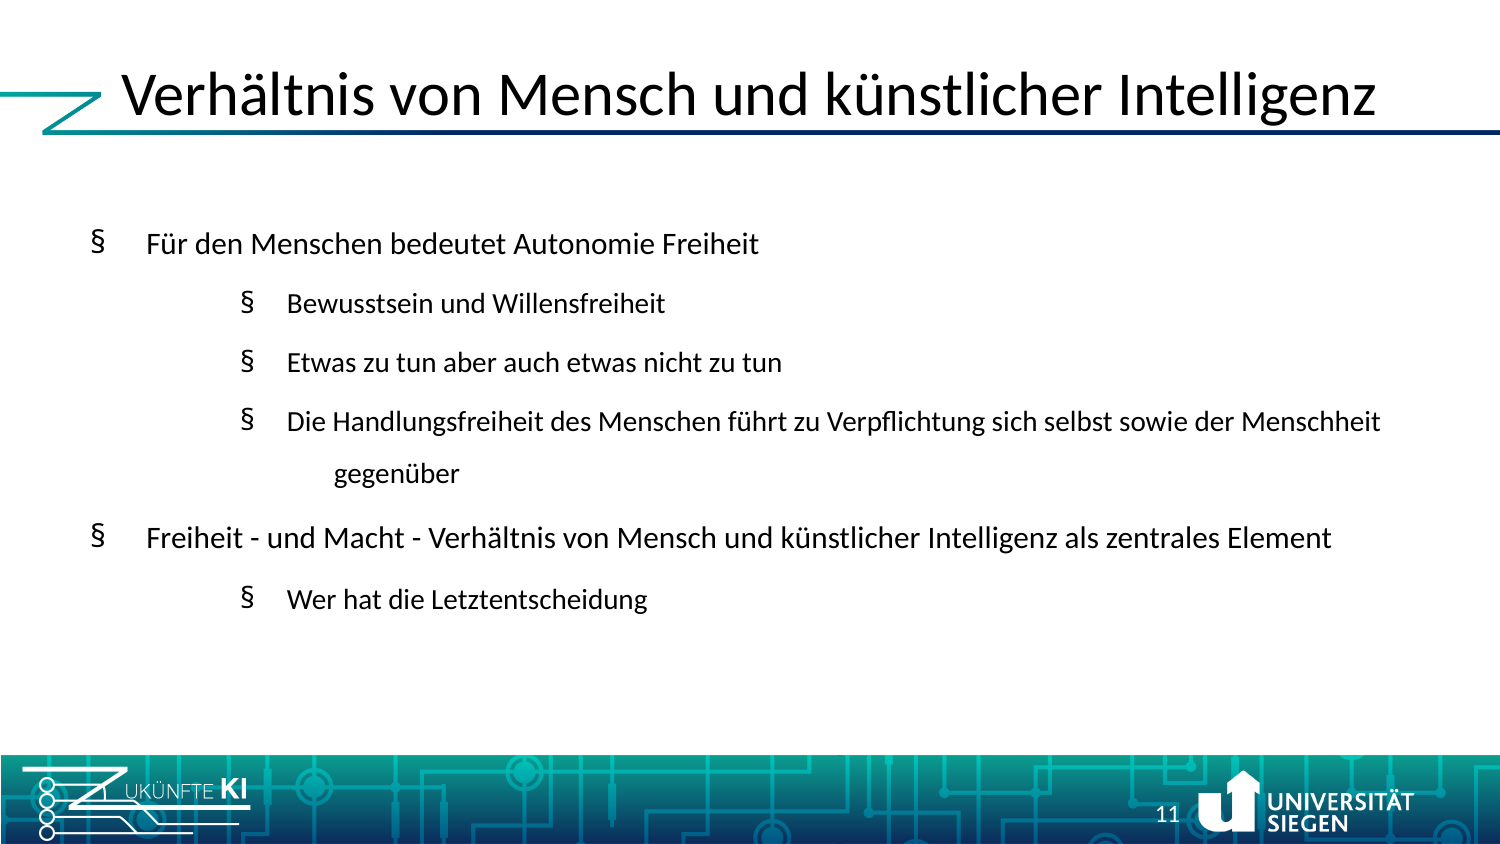

# Verhältnis von Mensch und künstlicher Intelligenz
Für den Menschen bedeutet Autonomie Freiheit
Bewusstsein und Willensfreiheit
Etwas zu tun aber auch etwas nicht zu tun
Die Handlungsfreiheit des Menschen führt zu Verpflichtung sich selbst sowie der Menschheit gegenüber
Freiheit - und Macht - Verhältnis von Mensch und künstlicher Intelligenz als zentrales Element
Wer hat die Letztentscheidung